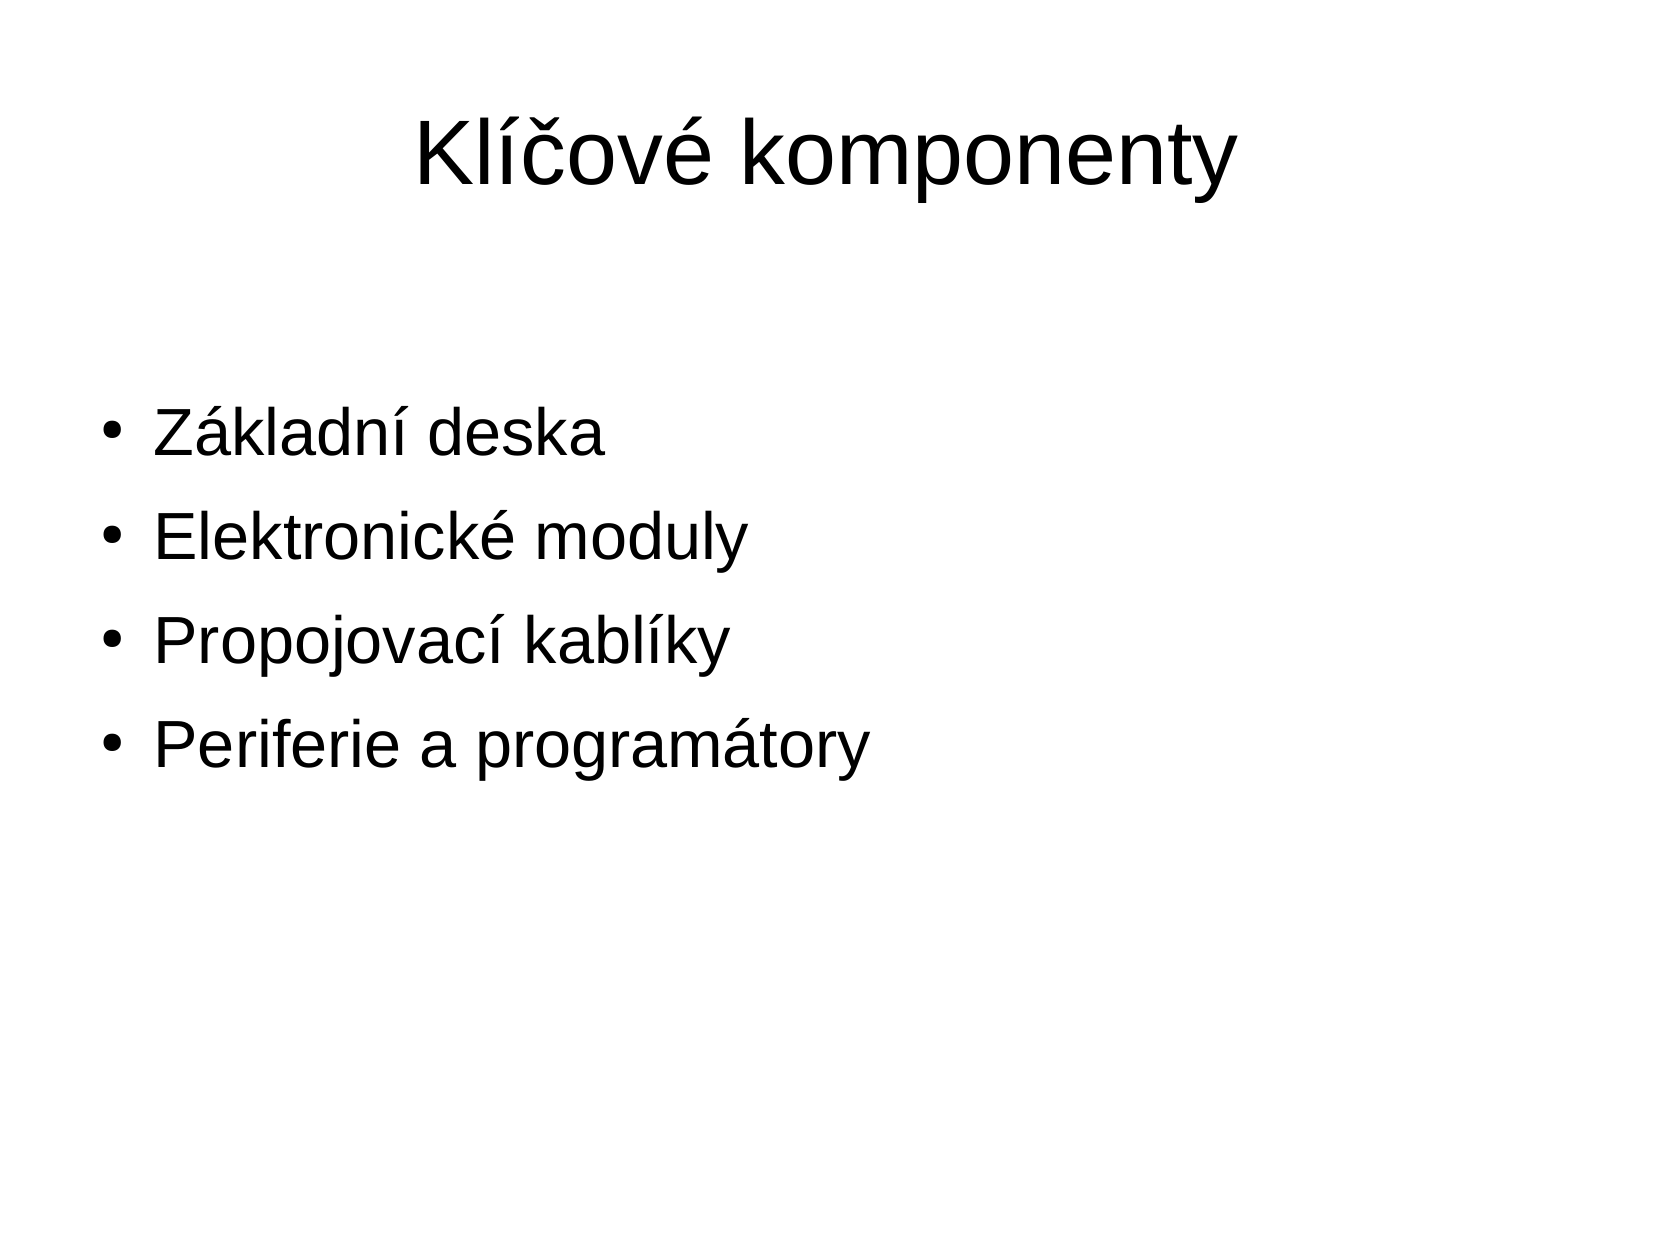

# Klíčové komponenty
Základní deska
Elektronické moduly
Propojovací kablíky
Periferie a programátory